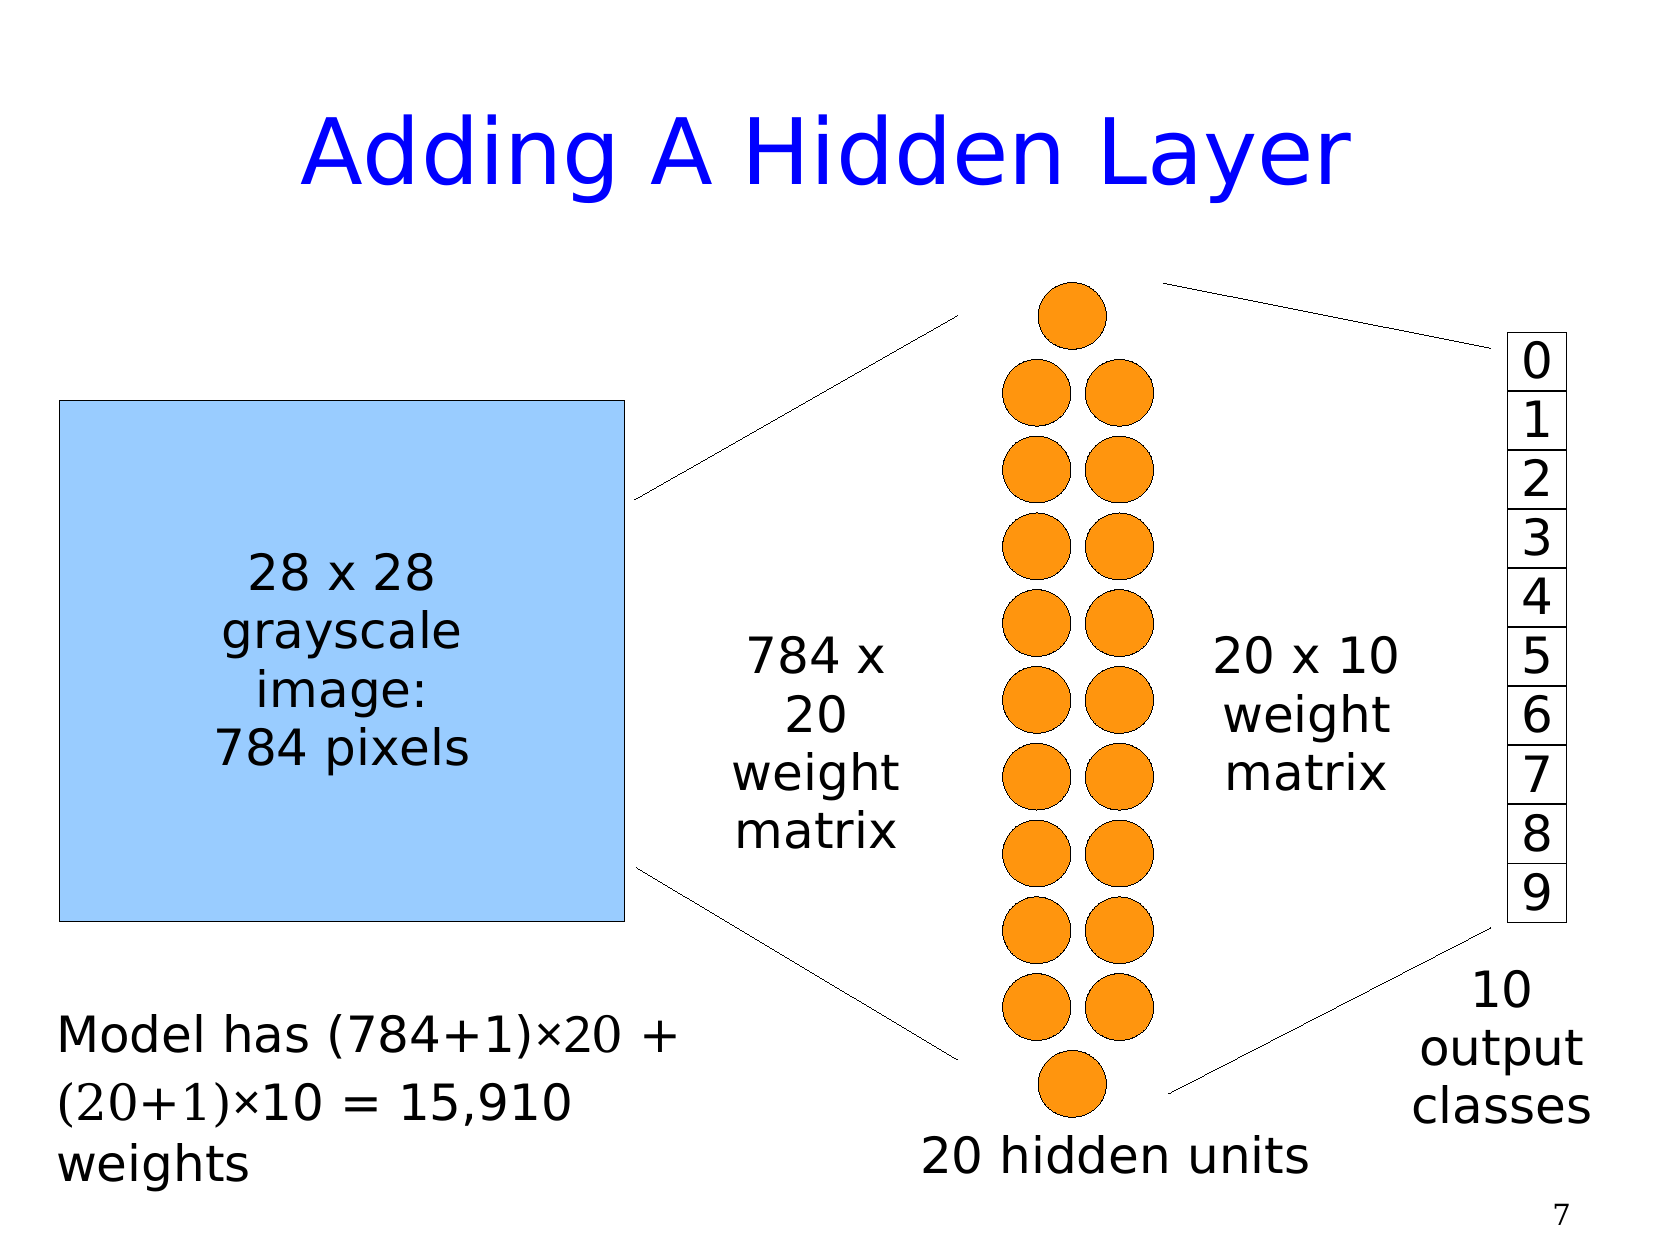

# Adding A Hidden Layer
0
1
2
3
4
5
6
7
8
9
28 x 28
grayscale
image:
784 pixels
784 x 20
weight
matrix
20 x 10
weight
matrix
10 output
classes
Model has (784+1)×20 + (20+1)×10 = 15,910 weights
20 hidden units
7